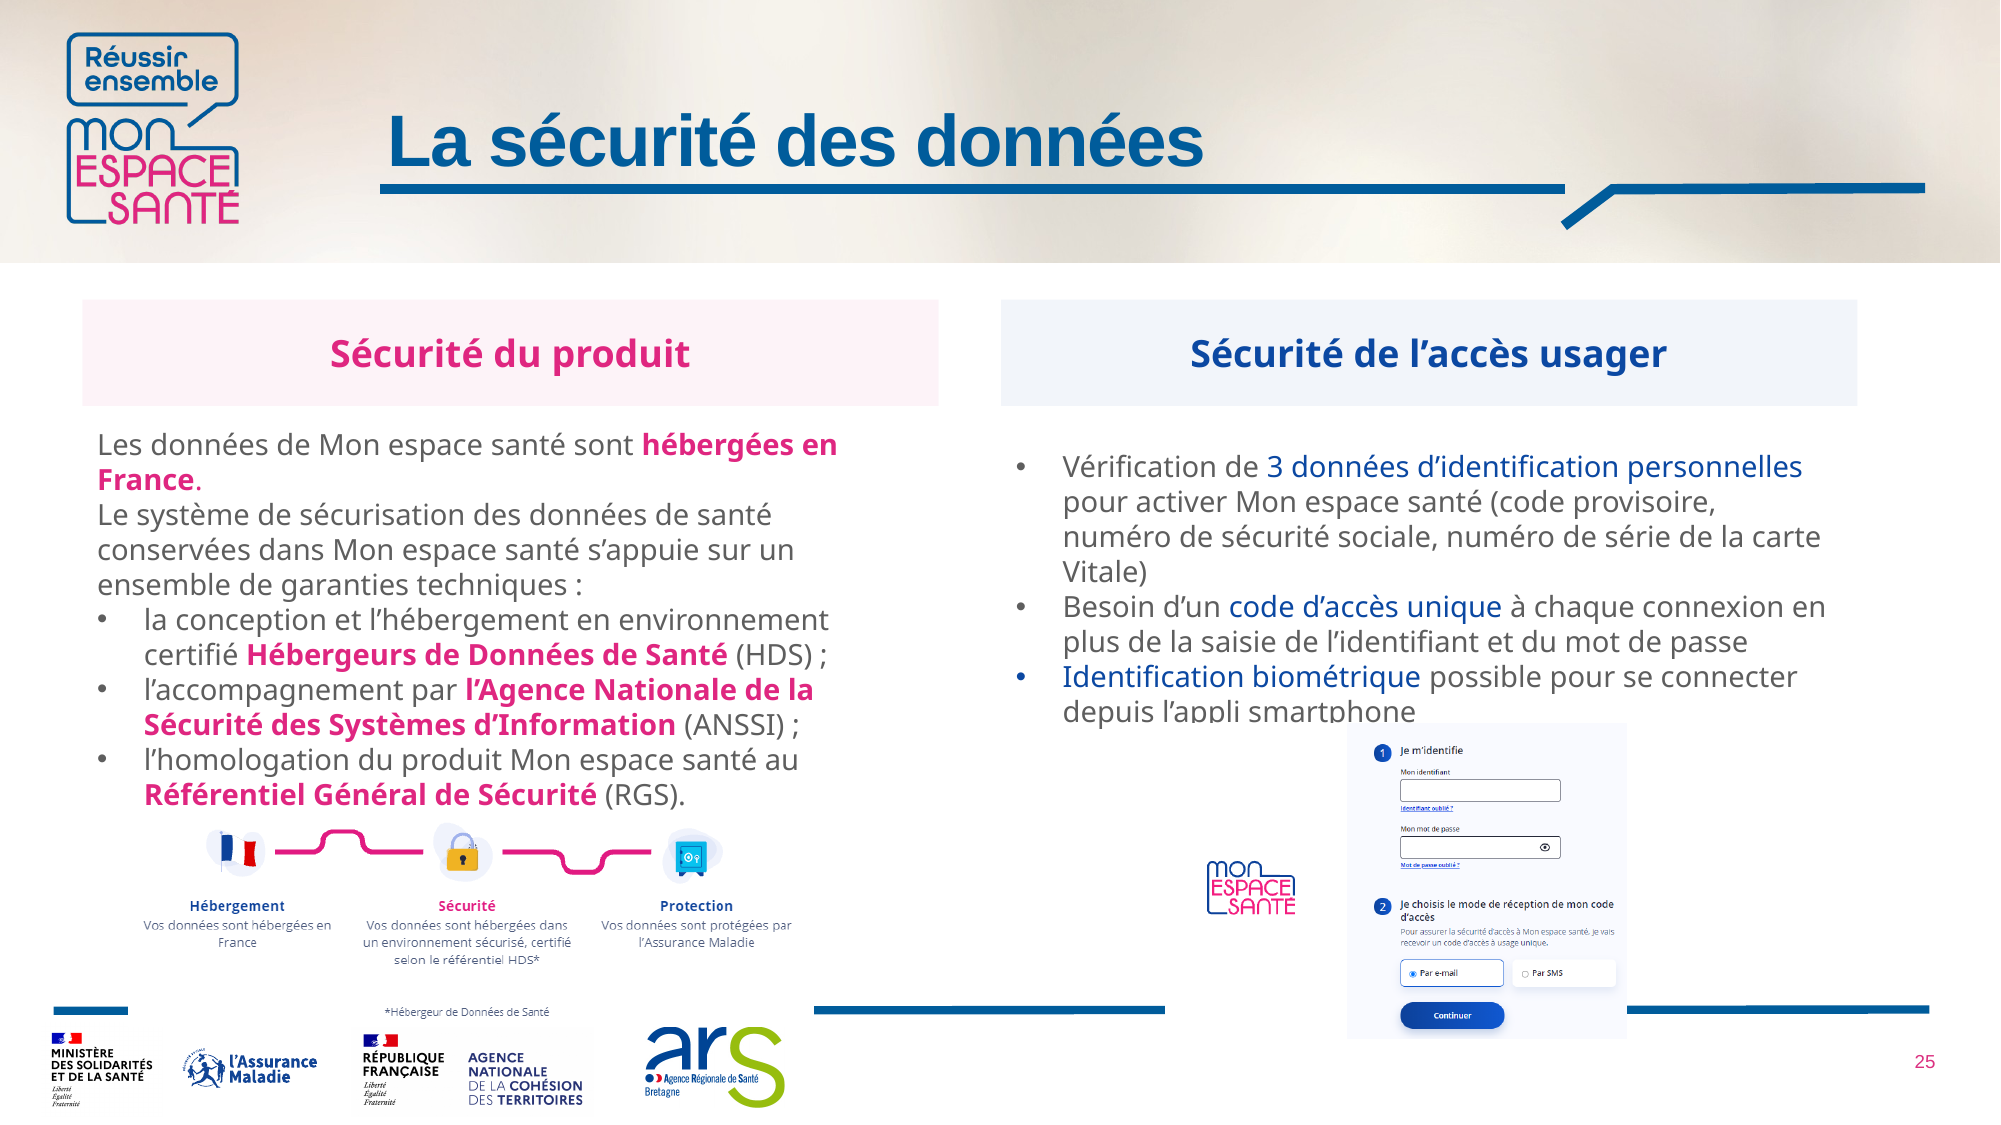

# La sécurité des données
Sécurité du produit
Sécurité de l’accès usager
Les données de Mon espace santé sont hébergées en France.
Le système de sécurisation des données de santé conservées dans Mon espace santé s’appuie sur un ensemble de garanties techniques :
la conception et l’hébergement en environnement certifié Hébergeurs de Données de Santé (HDS) ;
l’accompagnement par l’Agence Nationale de la Sécurité des Systèmes d’Information (ANSSI) ;
l’homologation du produit Mon espace santé au Référentiel Général de Sécurité (RGS).
Vérification de 3 données d’identification personnelles pour activer Mon espace santé (code provisoire, numéro de sécurité sociale, numéro de série de la carte Vitale)
Besoin d’un code d’accès unique à chaque connexion en plus de la saisie de l’identifiant et du mot de passe
Identification biométrique possible pour se connecter depuis l’appli smartphone
25